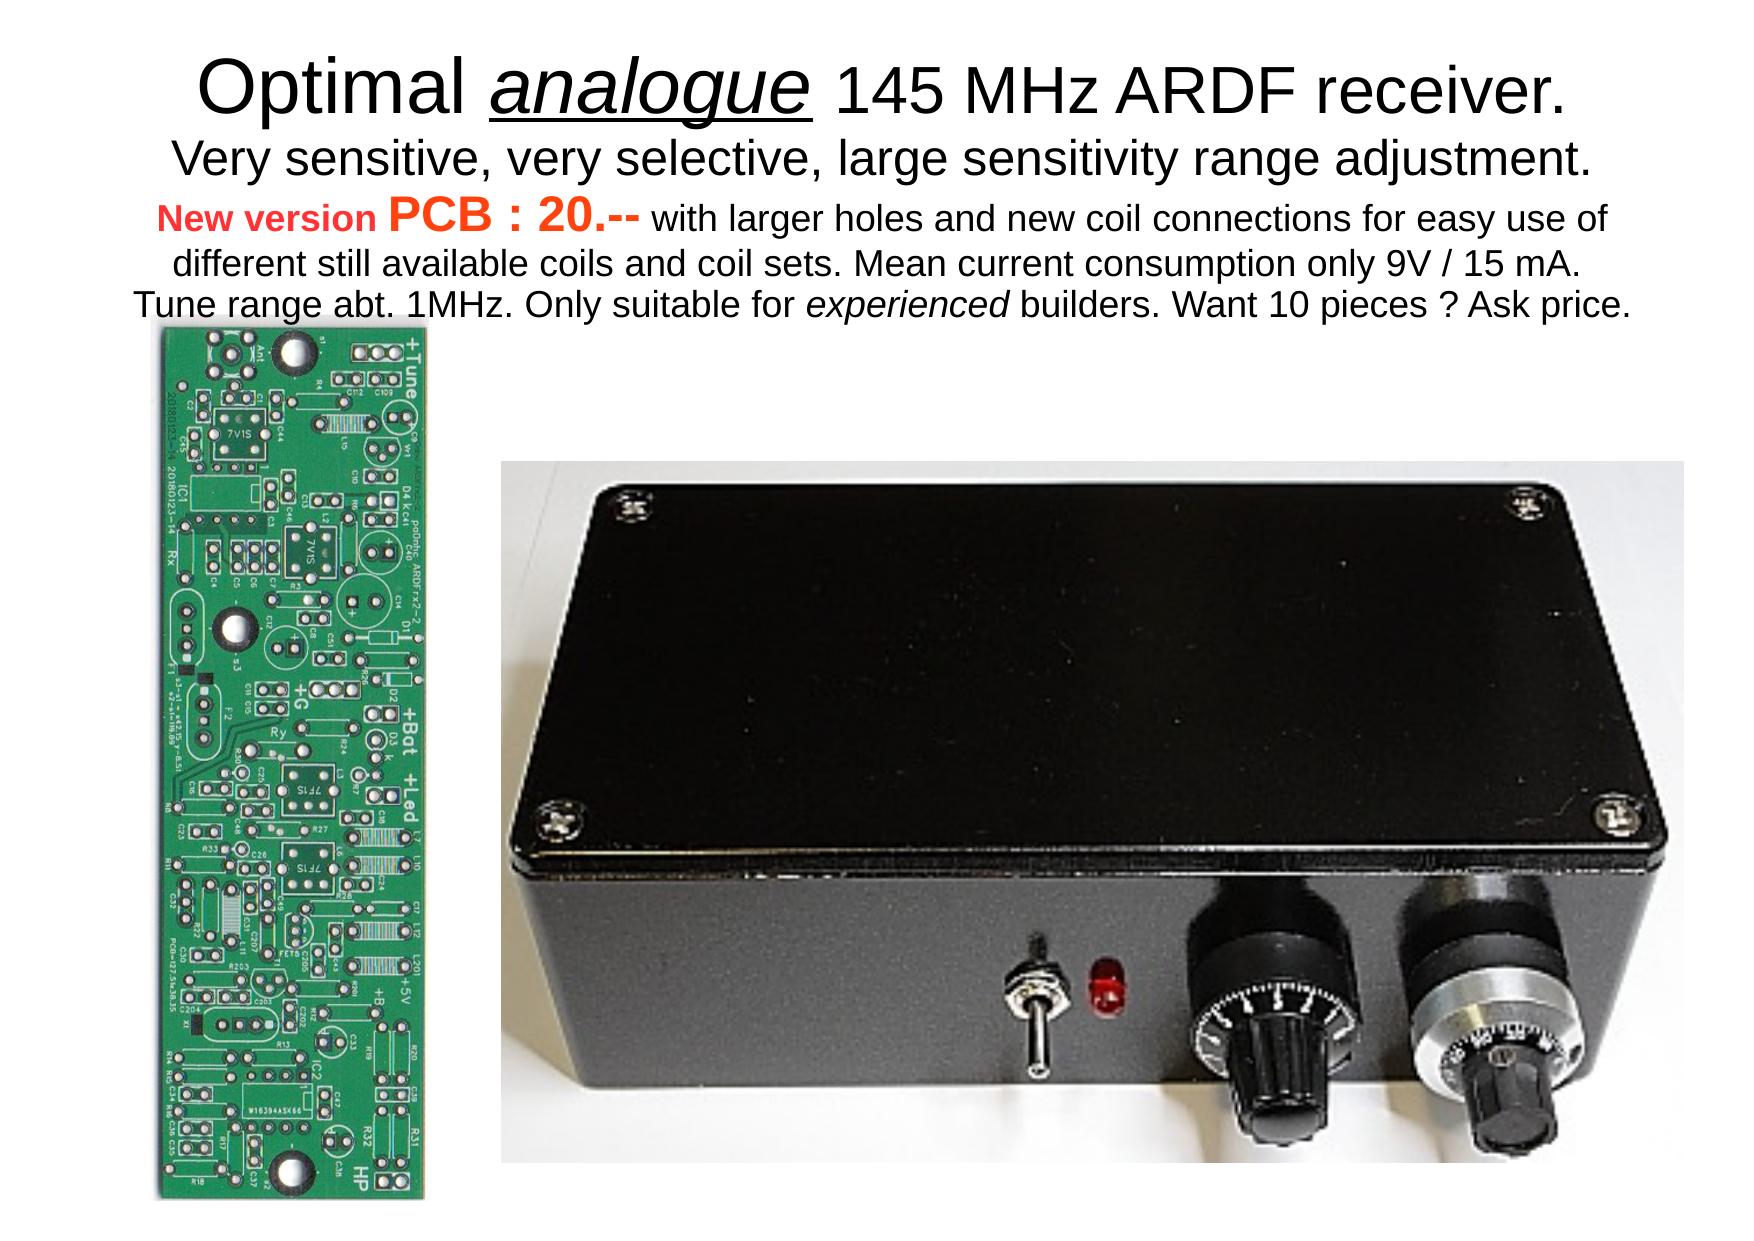

# Optimal analogue 145 MHz ARDF receiver. Very sensitive, very selective, large sensitivity range adjustment. New version PCB : 20.-- with larger holes and new coil connections for easy use of different still available coils and coil sets. Mean current consumption only 9V / 15 mA. Tune range abt. 1MHz. Only suitable for experienced builders. Want 10 pieces ? Ask price.